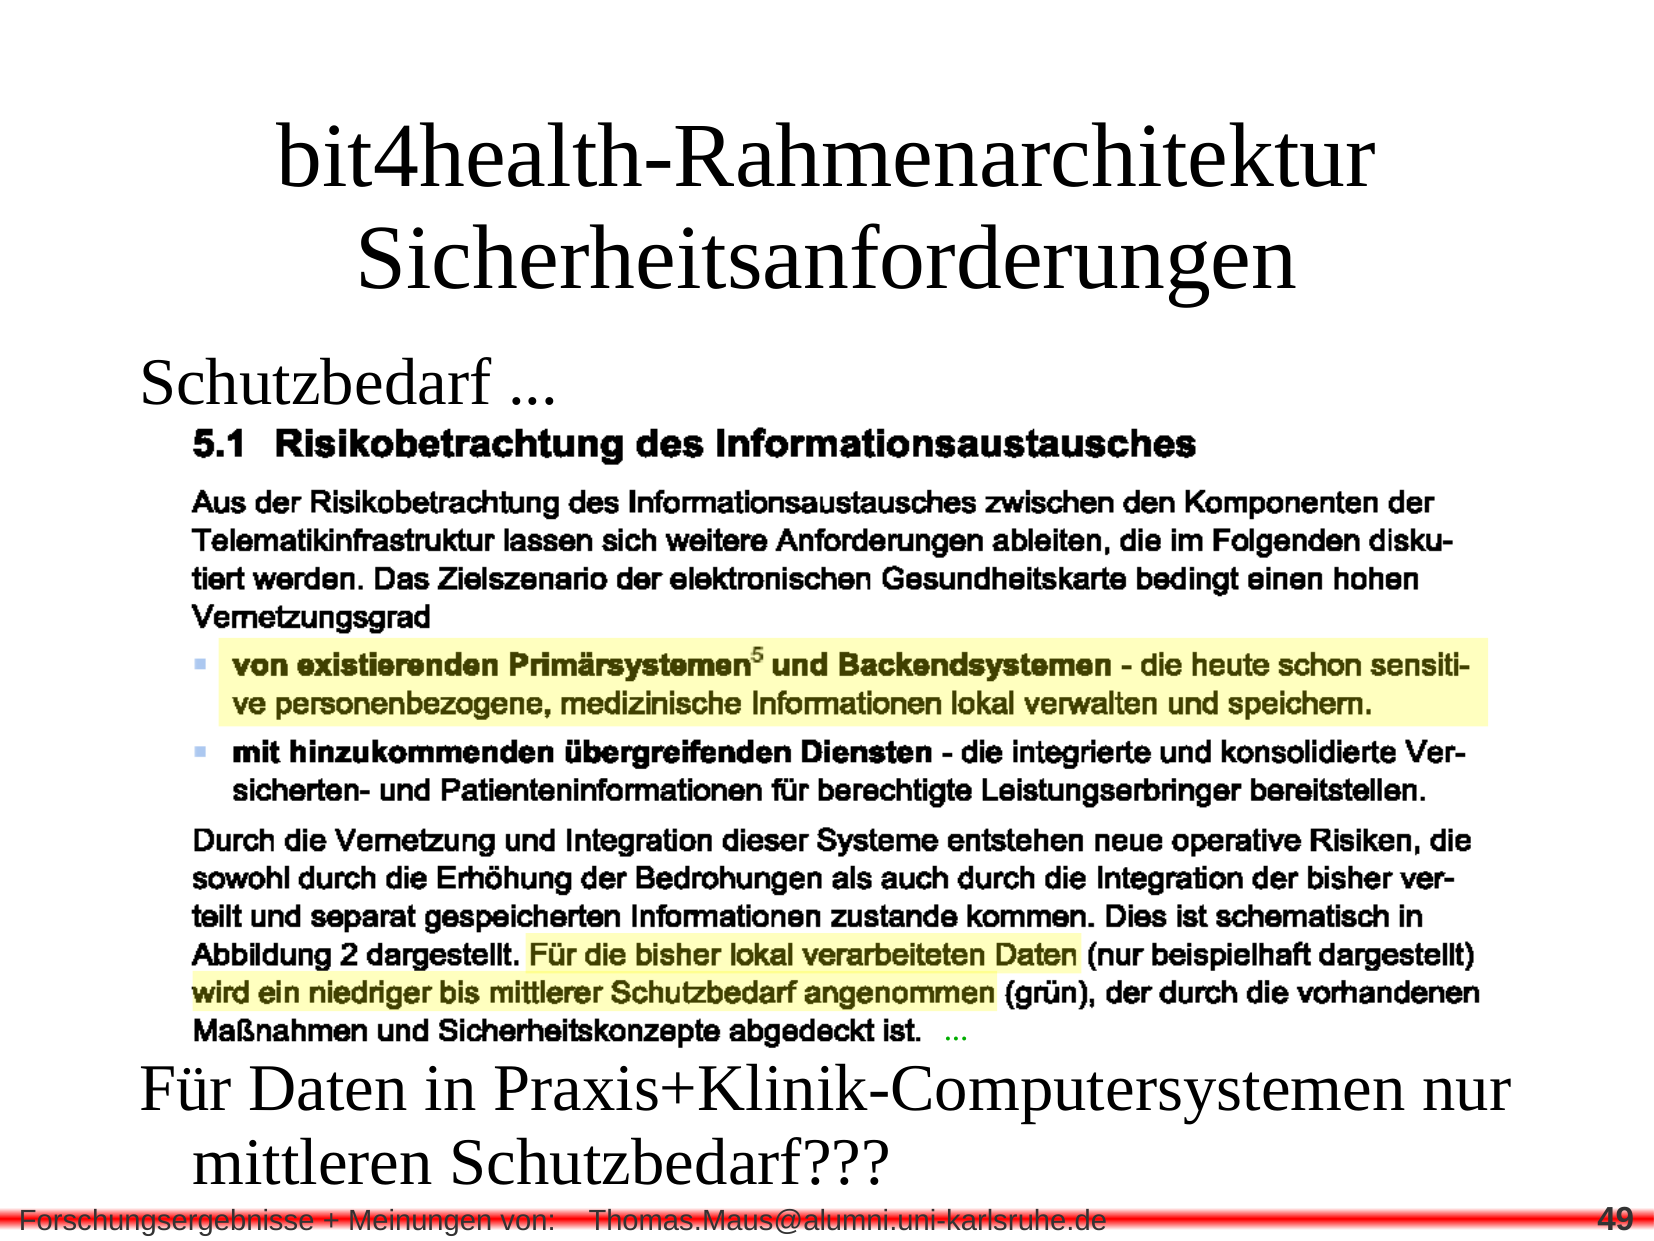

# bit4health-Rahmenarchitektur Sicherheitsanforderungen
Schutzbedarf ...
 ...
Für Daten in Praxis+Klinik-Computersystemen nur mittleren Schutzbedarf???